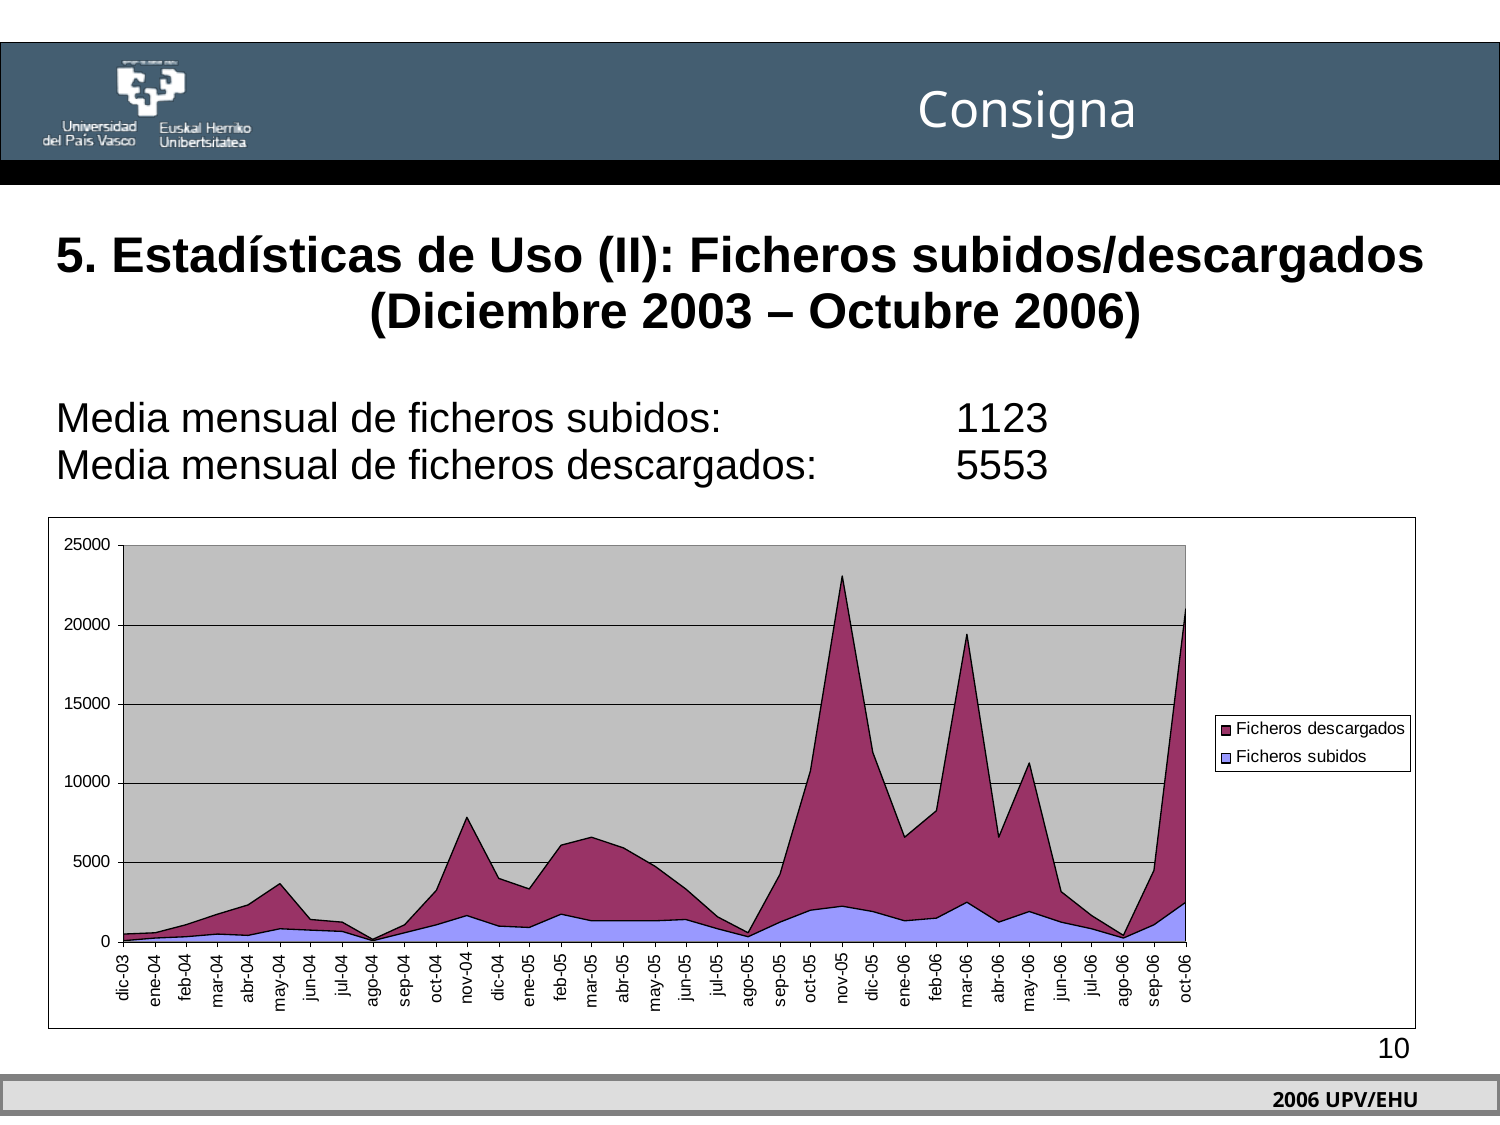

Consigna
5. Estadísticas de Uso (II): Ficheros subidos/descargados
(Diciembre 2003 – Octubre 2006)
Media mensual de ficheros subidos:		1123
Media mensual de ficheros descargados:	5553
10
2006 UPV/EHU